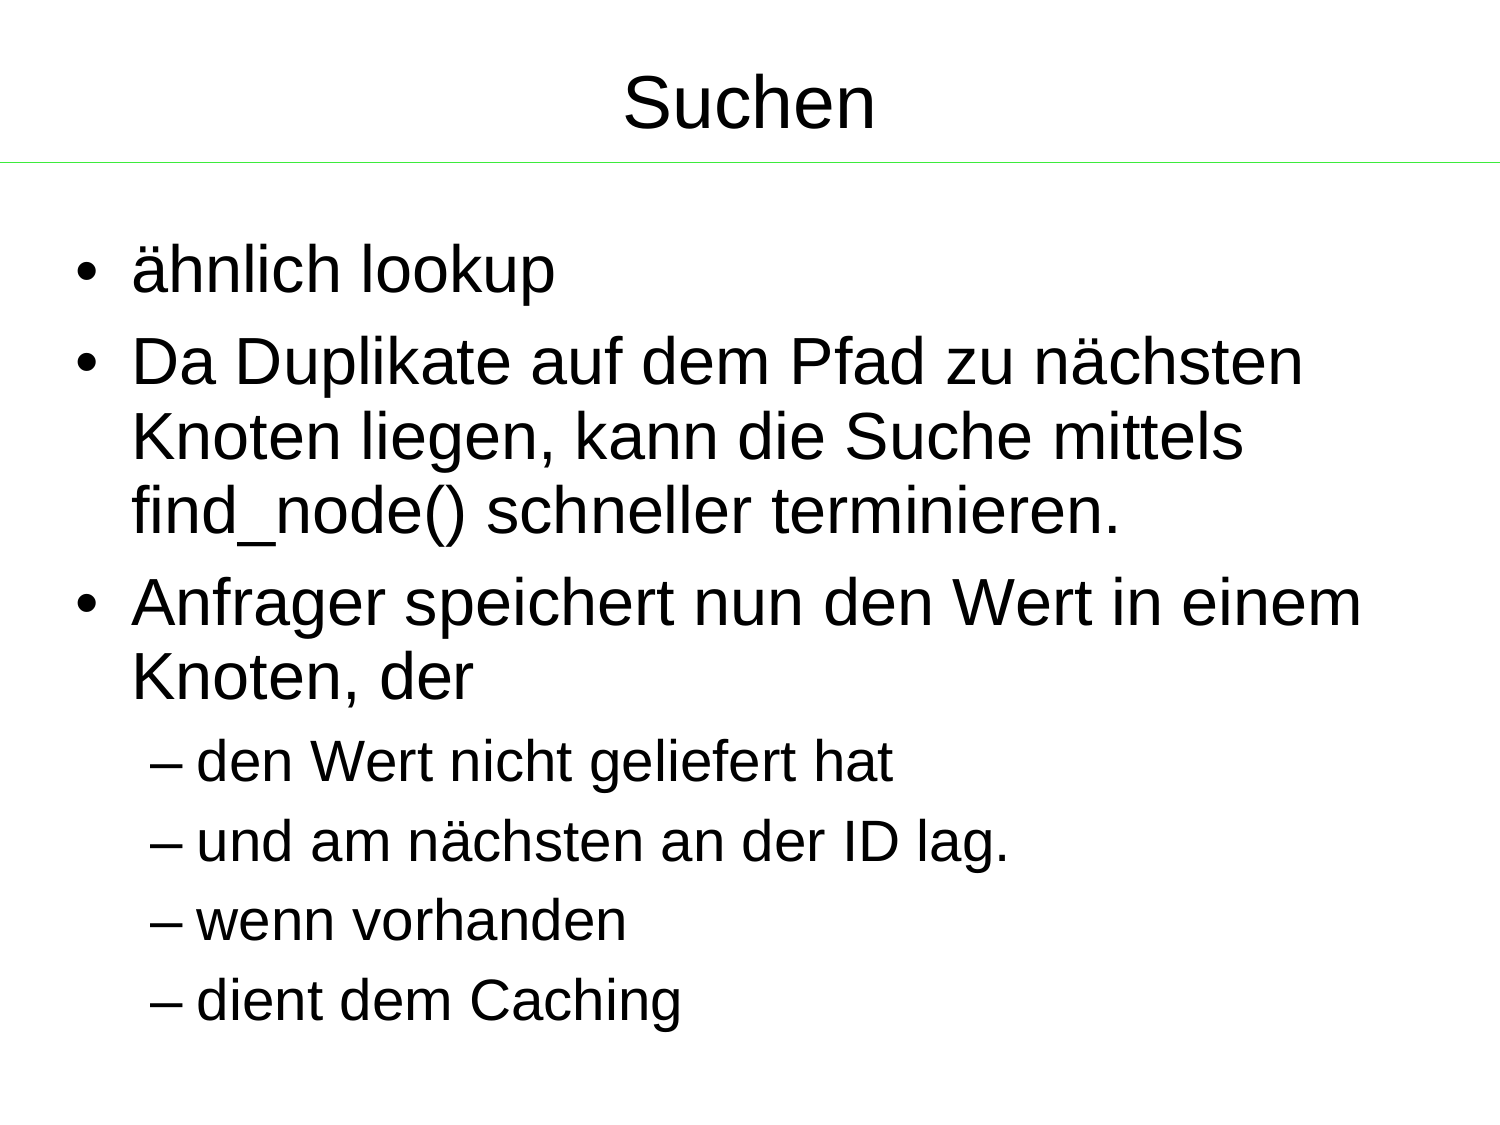

# Suchen
ähnlich lookup
Da Duplikate auf dem Pfad zu nächsten Knoten liegen, kann die Suche mittels find_node() schneller terminieren.
Anfrager speichert nun den Wert in einem Knoten, der
den Wert nicht geliefert hat
und am nächsten an der ID lag.
wenn vorhanden
dient dem Caching